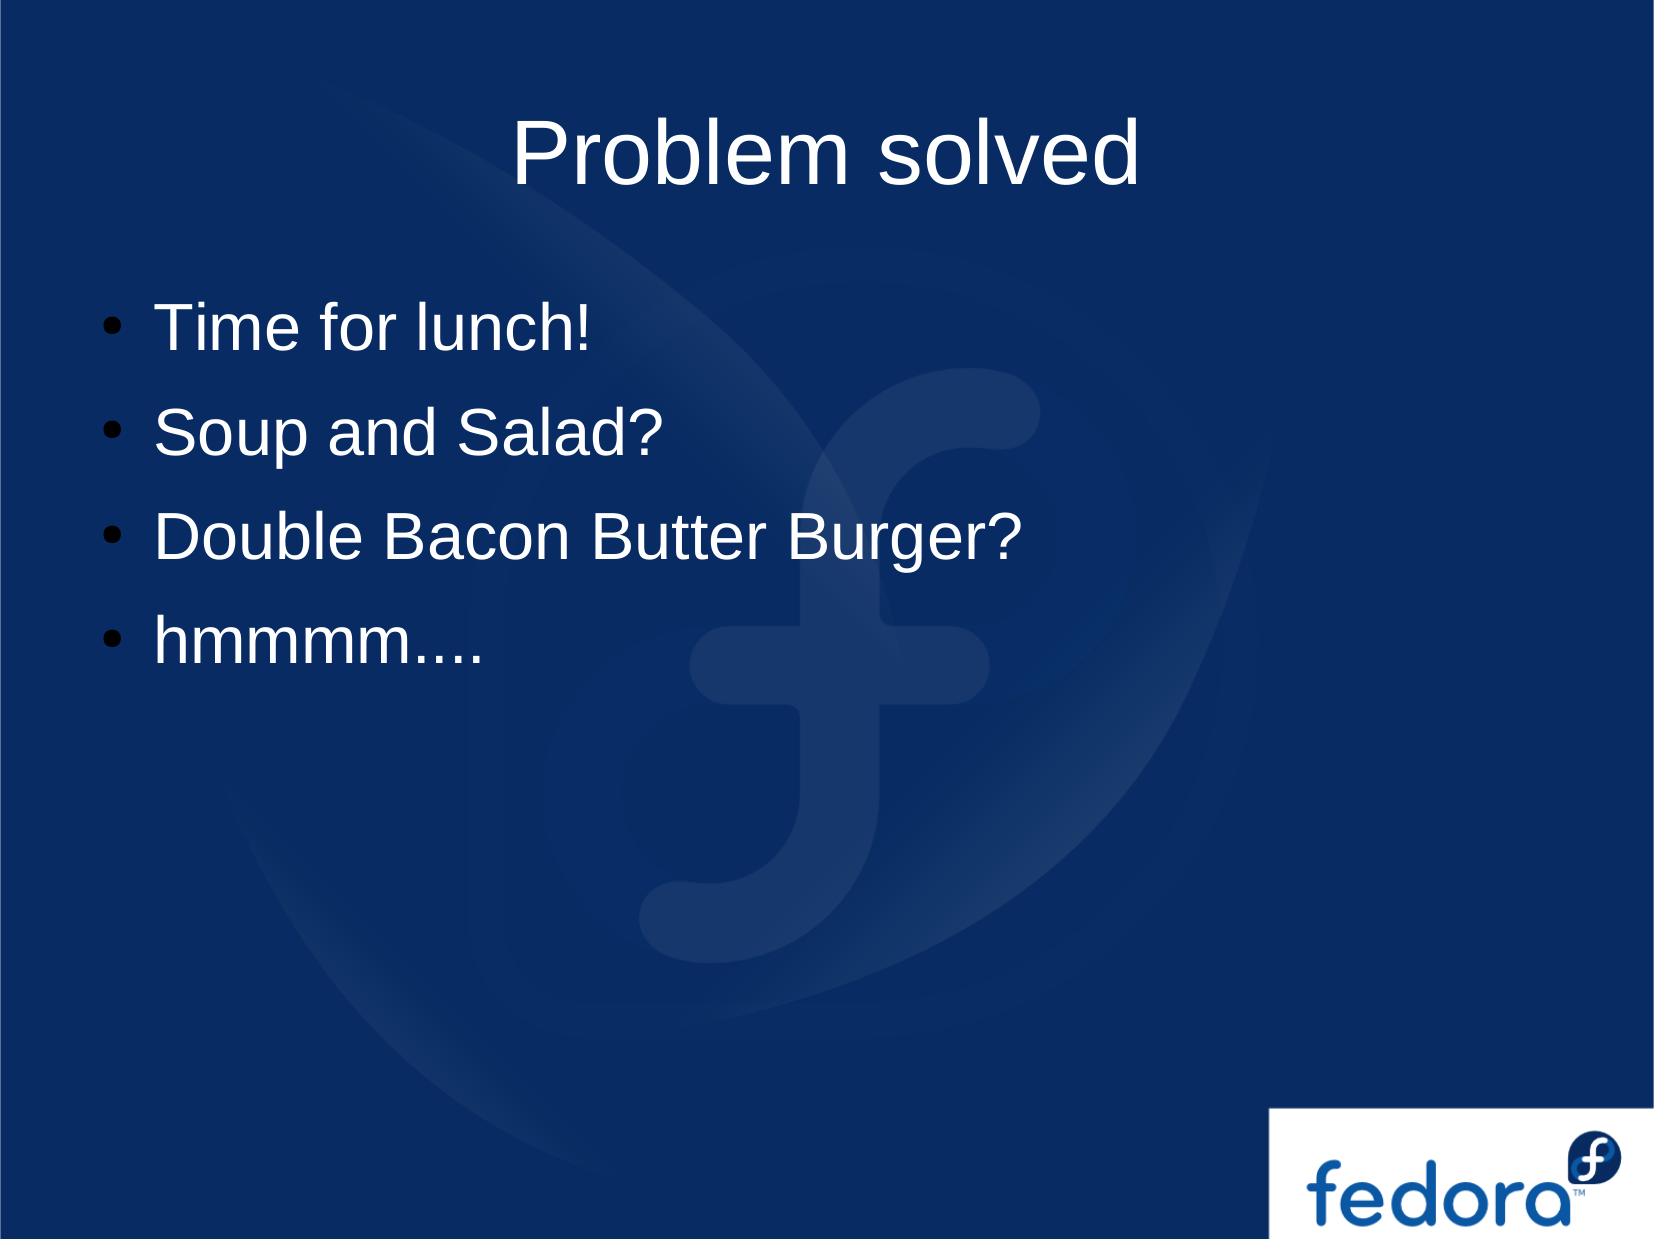

# Problem solved
Time for lunch!
Soup and Salad?
Double Bacon Butter Burger?
hmmmm....